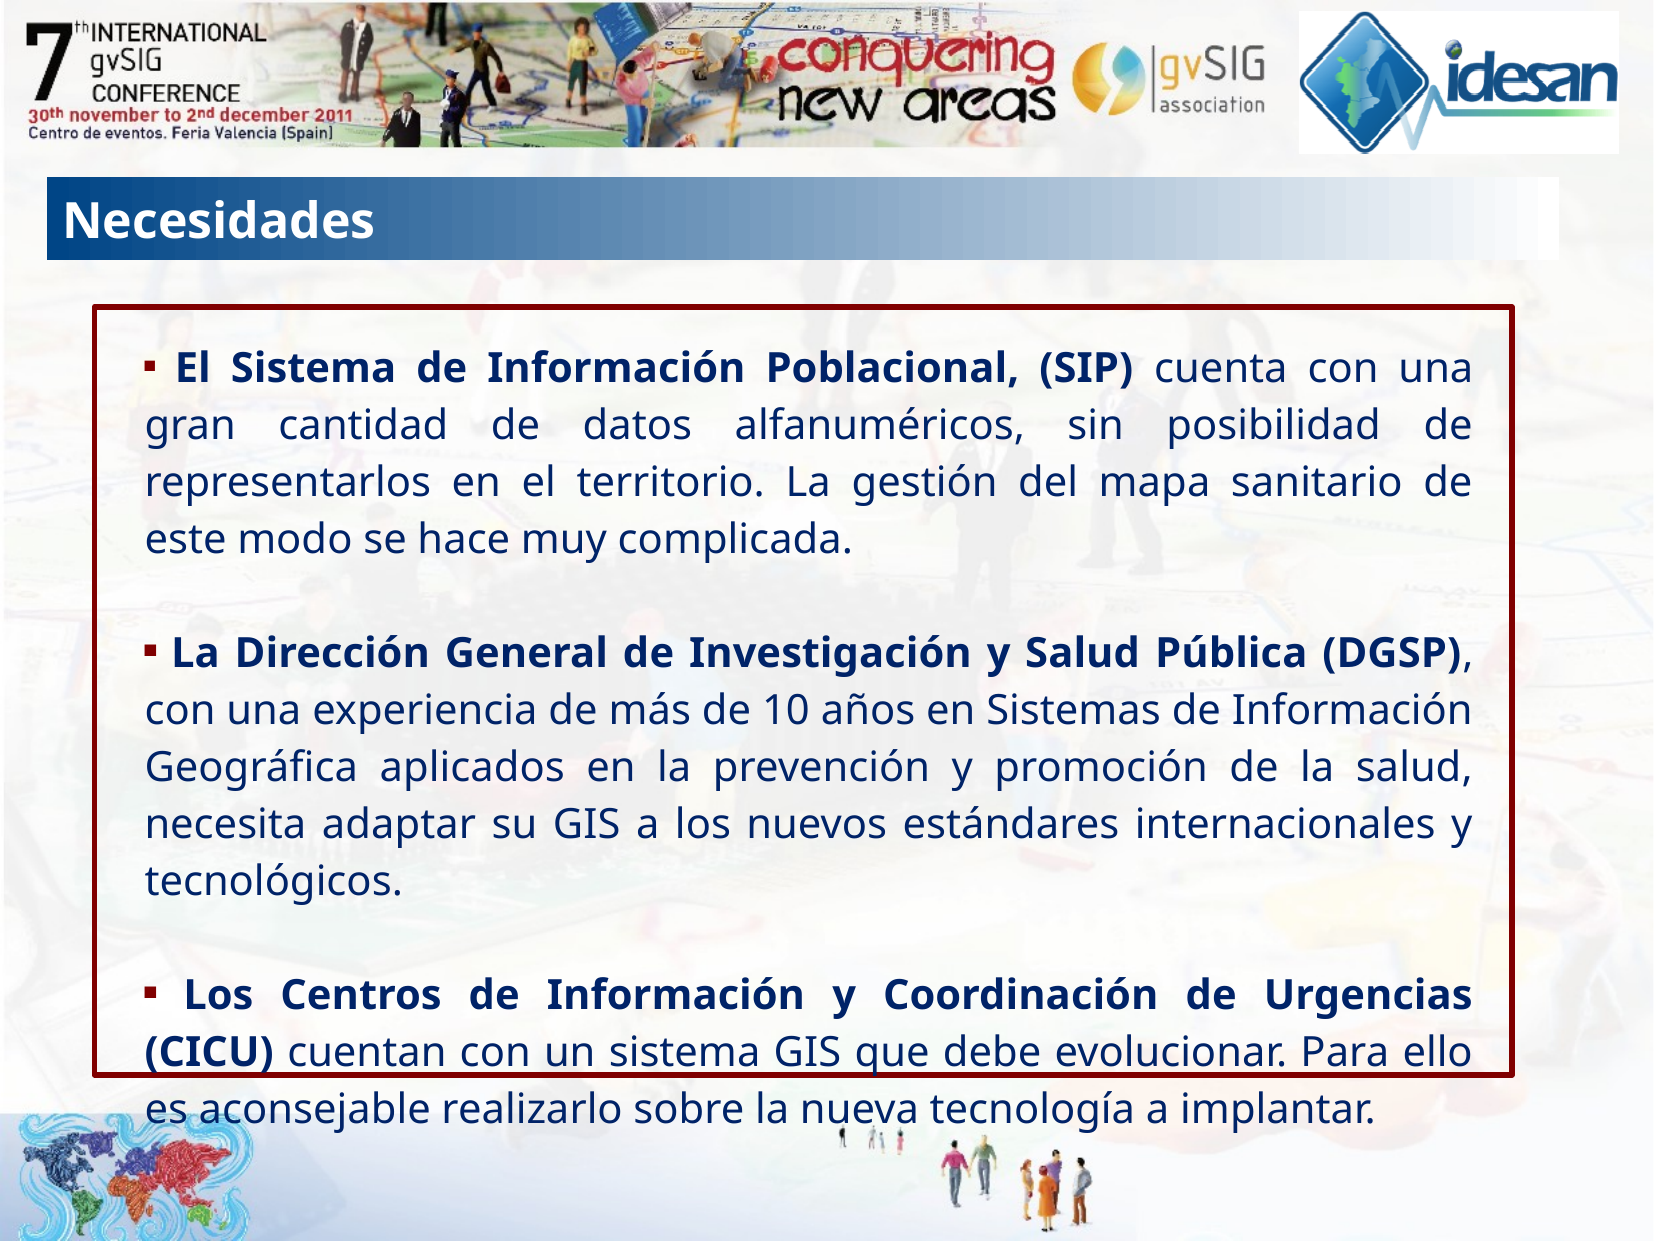

Necesidades
 El Sistema de Información Poblacional, (SIP) cuenta con una gran cantidad de datos alfanuméricos, sin posibilidad de representarlos en el territorio. La gestión del mapa sanitario de este modo se hace muy complicada.
 La Dirección General de Investigación y Salud Pública (DGSP), con una experiencia de más de 10 años en Sistemas de Información Geográfica aplicados en la prevención y promoción de la salud, necesita adaptar su GIS a los nuevos estándares internacionales y tecnológicos.
 Los Centros de Información y Coordinación de Urgencias (CICU) cuentan con un sistema GIS que debe evolucionar. Para ello es aconsejable realizarlo sobre la nueva tecnología a implantar.